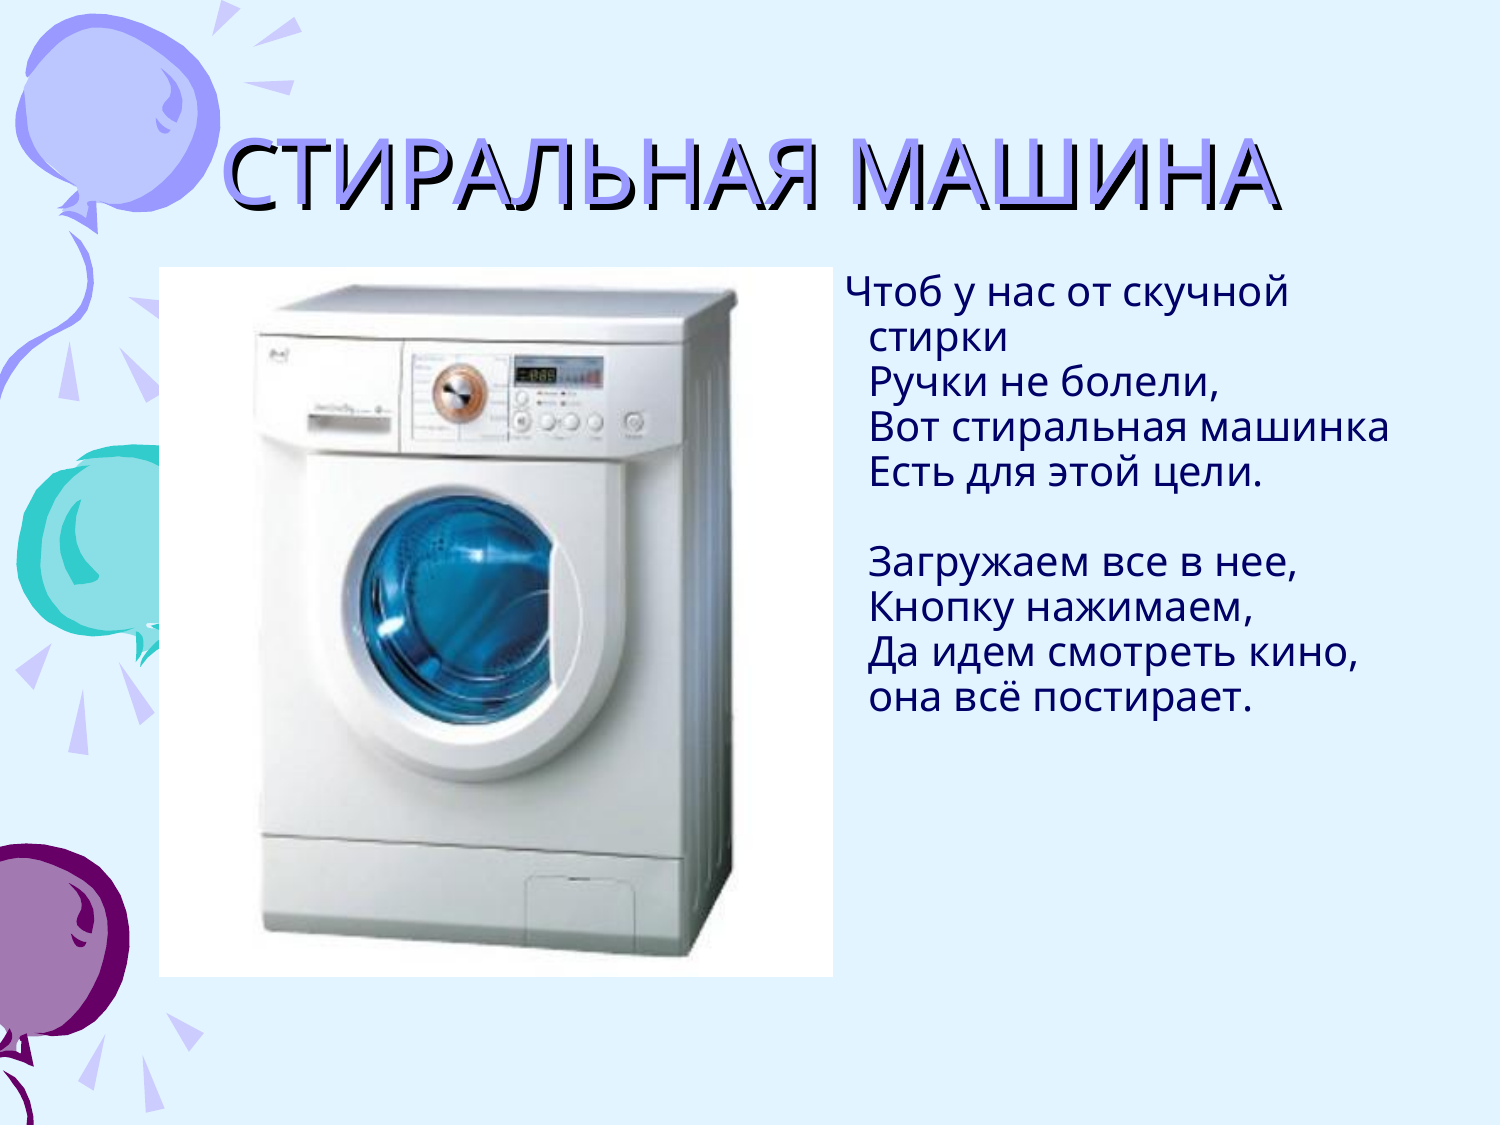

# СТИРАЛЬНАЯ МАШИНА
 Чтоб у нас от скучной стирки
Ручки не болели,
Вот стиральная машинка
Есть для этой цели.
Загружаем все в нее,
Кнопку нажимаем,
Да идем смотреть кино, она всё постирает.